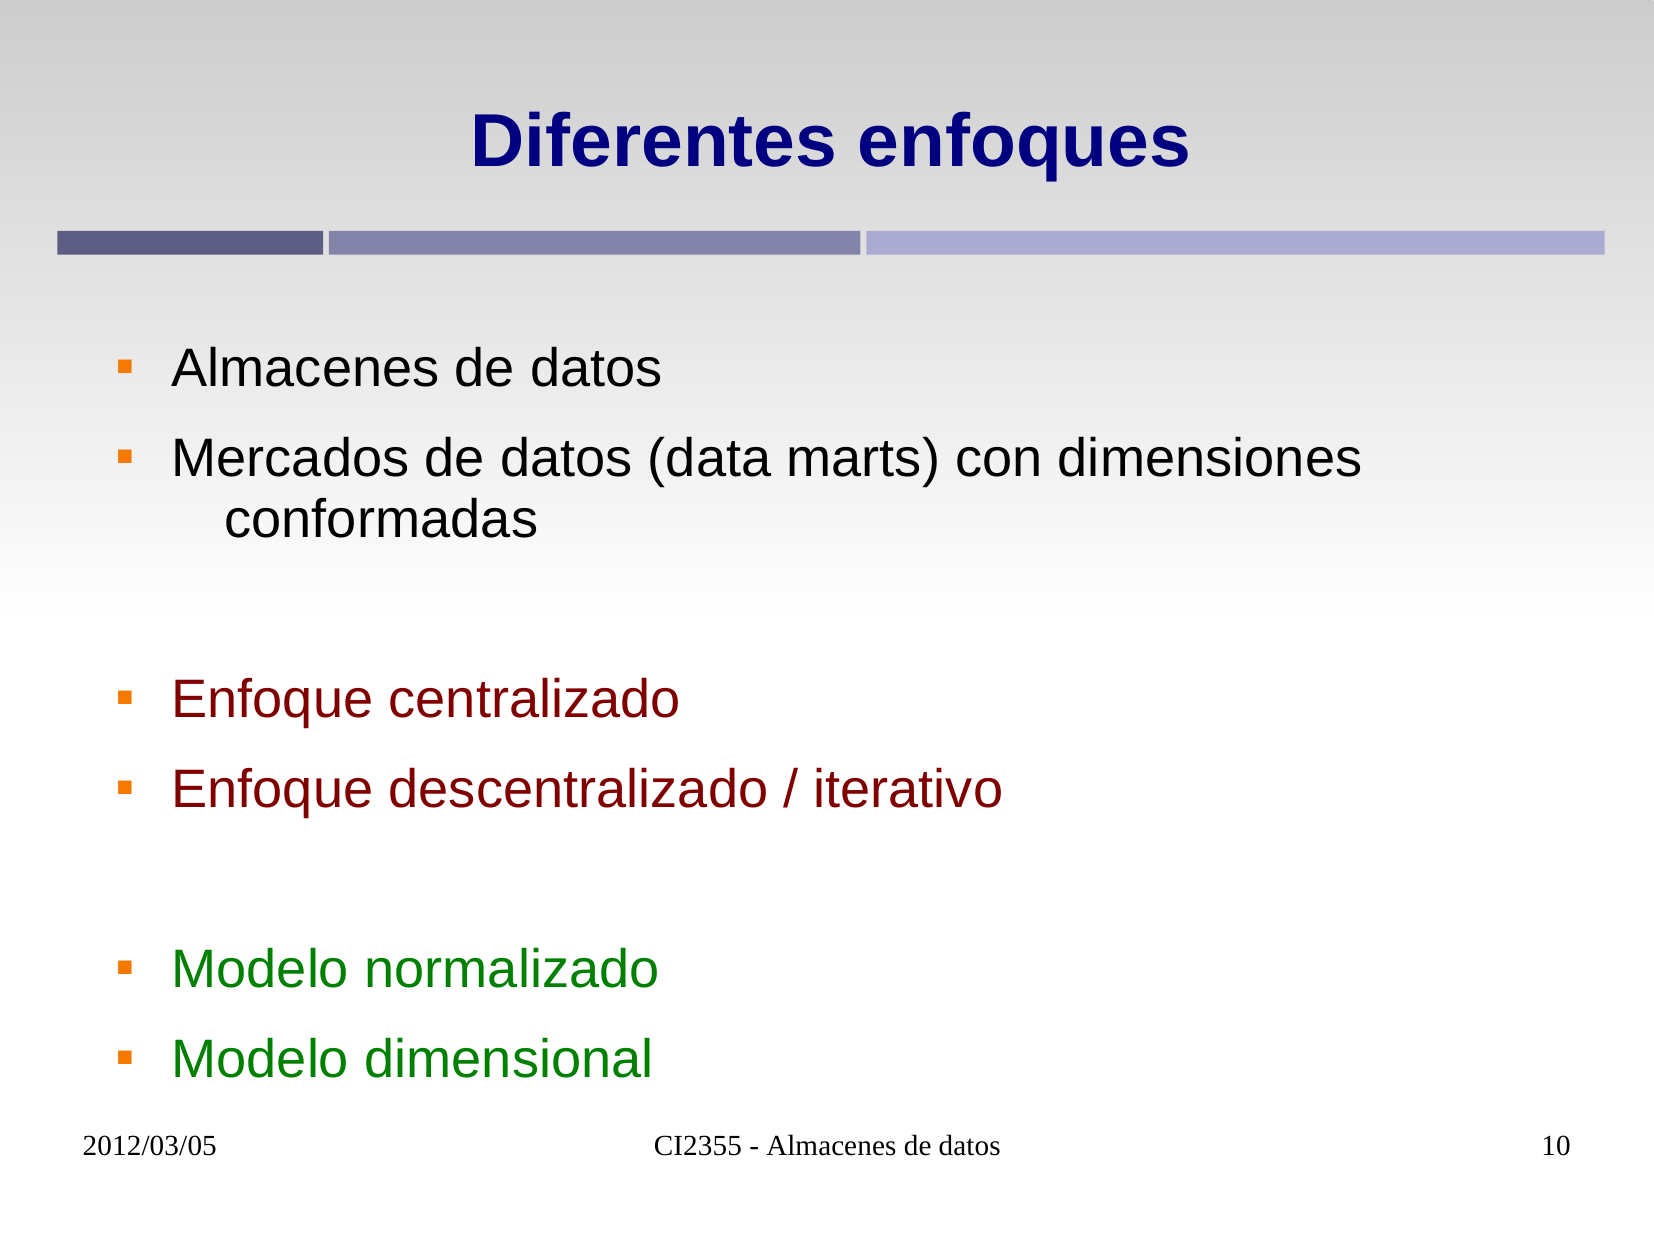

# Diferentes enfoques
Almacenes de datos
Mercados de datos (data marts) con dimensiones conformadas
Enfoque centralizado
Enfoque descentralizado / iterativo
Modelo normalizado
Modelo dimensional
2012/03/05
CI2355 - Almacenes de datos
10